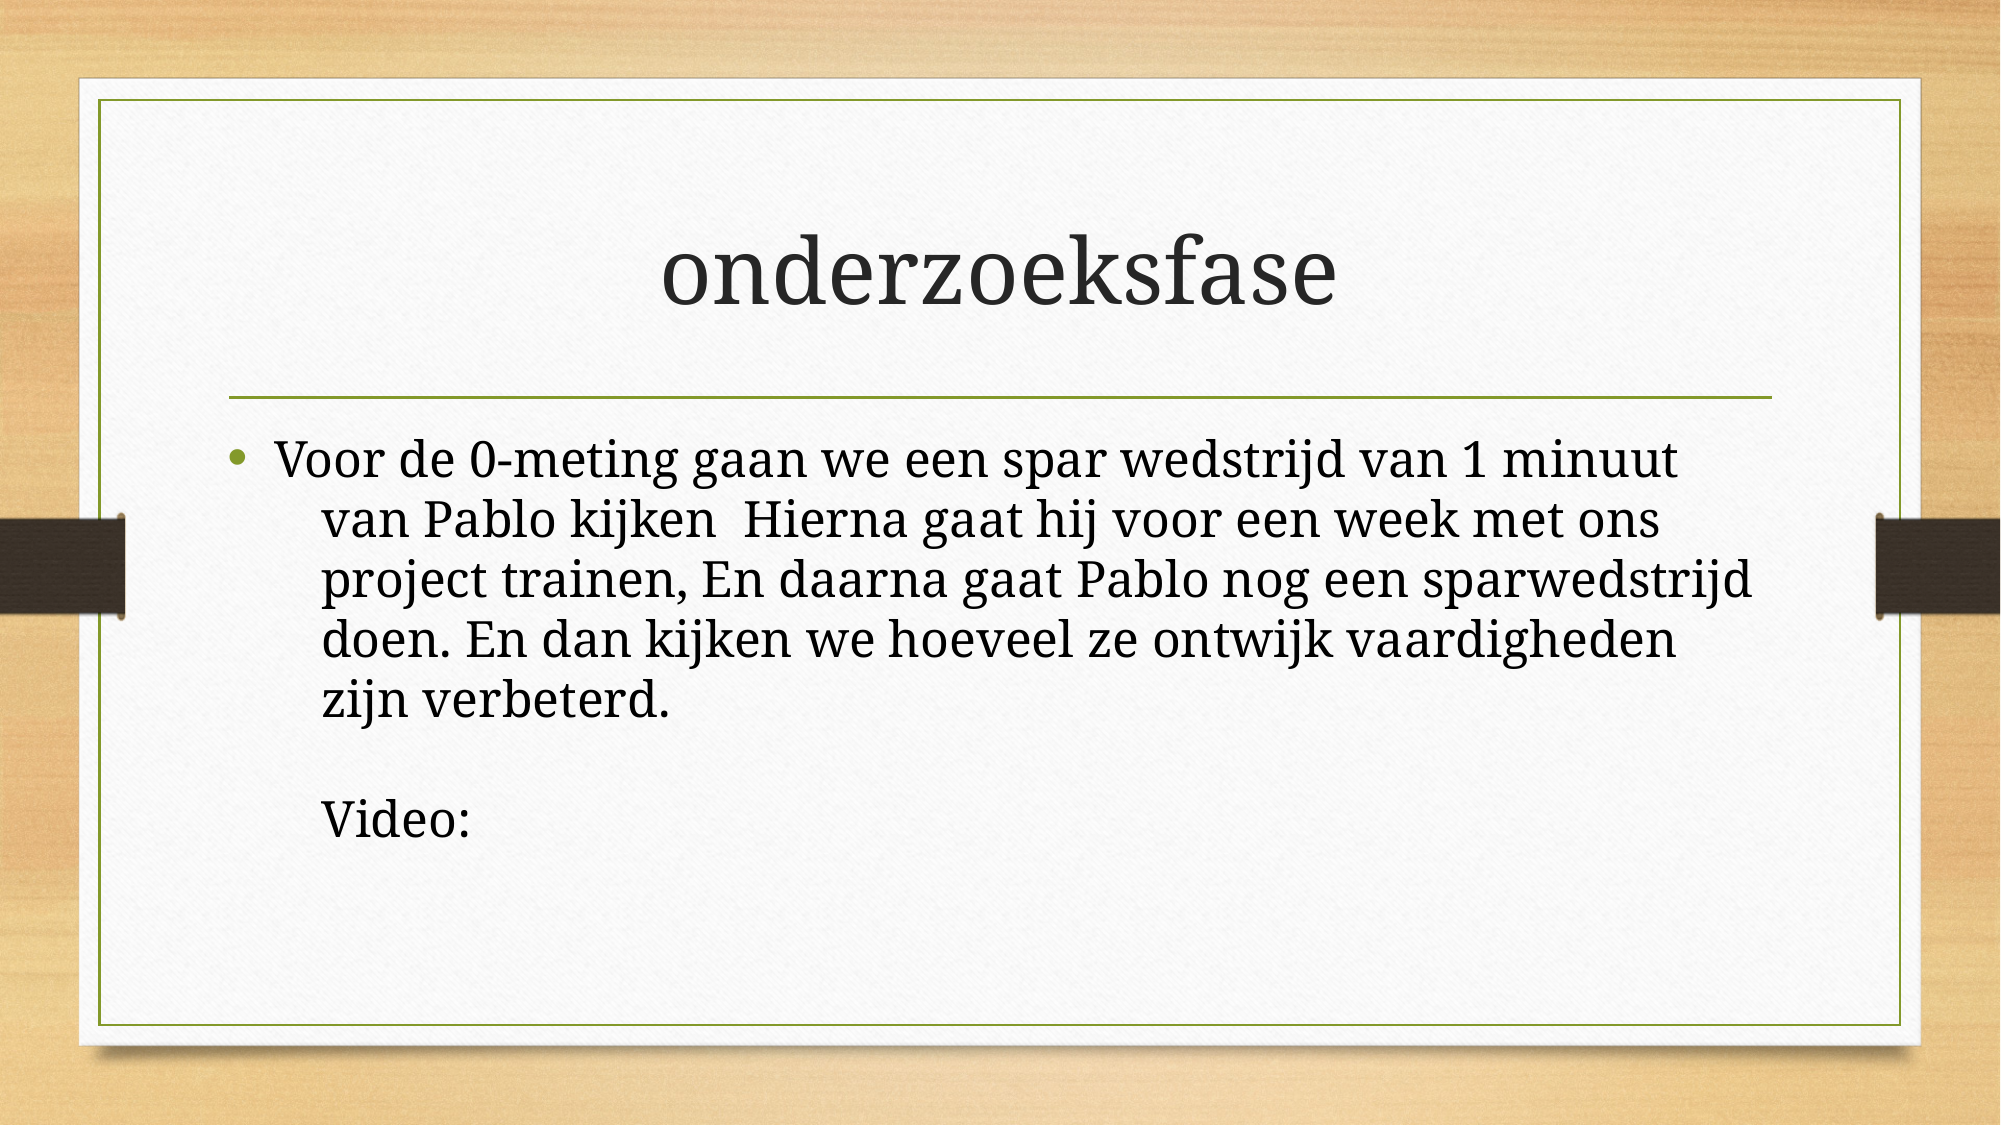

# onderzoeksfase
Voor de 0-meting gaan we een spar wedstrijd van 1 minuut van Pablo kijken Hierna gaat hij voor een week met ons project trainen, En daarna gaat Pablo nog een sparwedstrijd doen. En dan kijken we hoeveel ze ontwijk vaardigheden zijn verbeterd. 
Video: